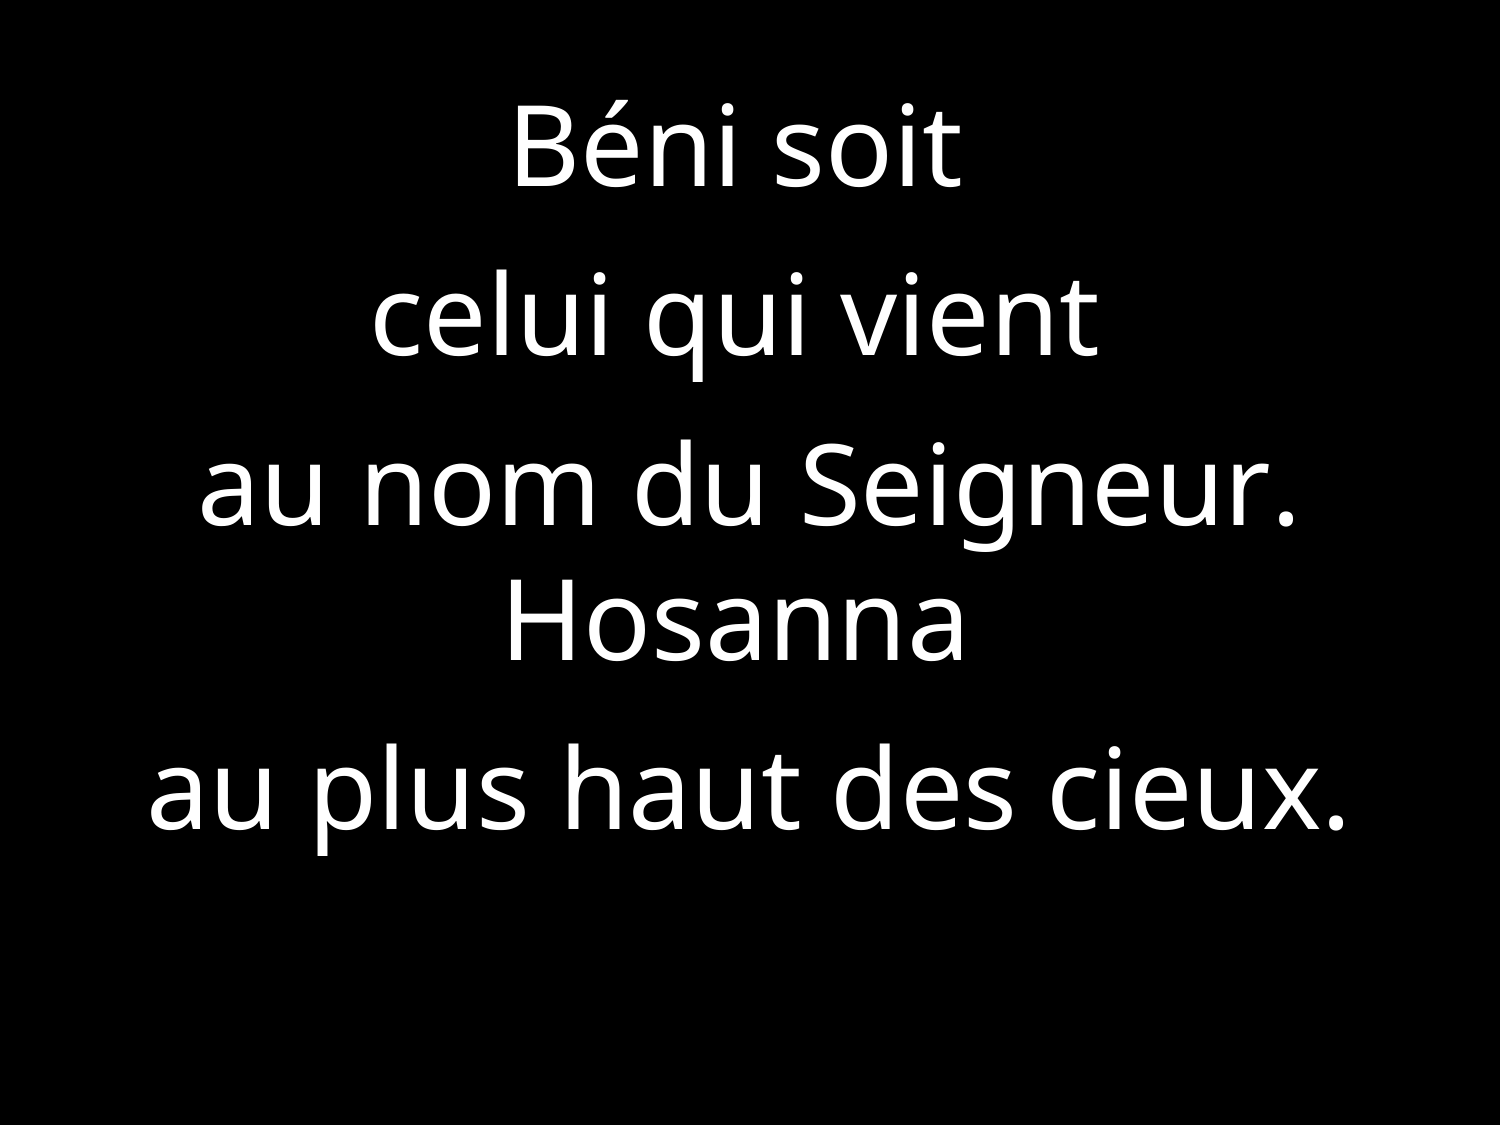

# Béni soit
celui qui vient
au nom du Seigneur.
Hosanna
au plus haut des cieux.